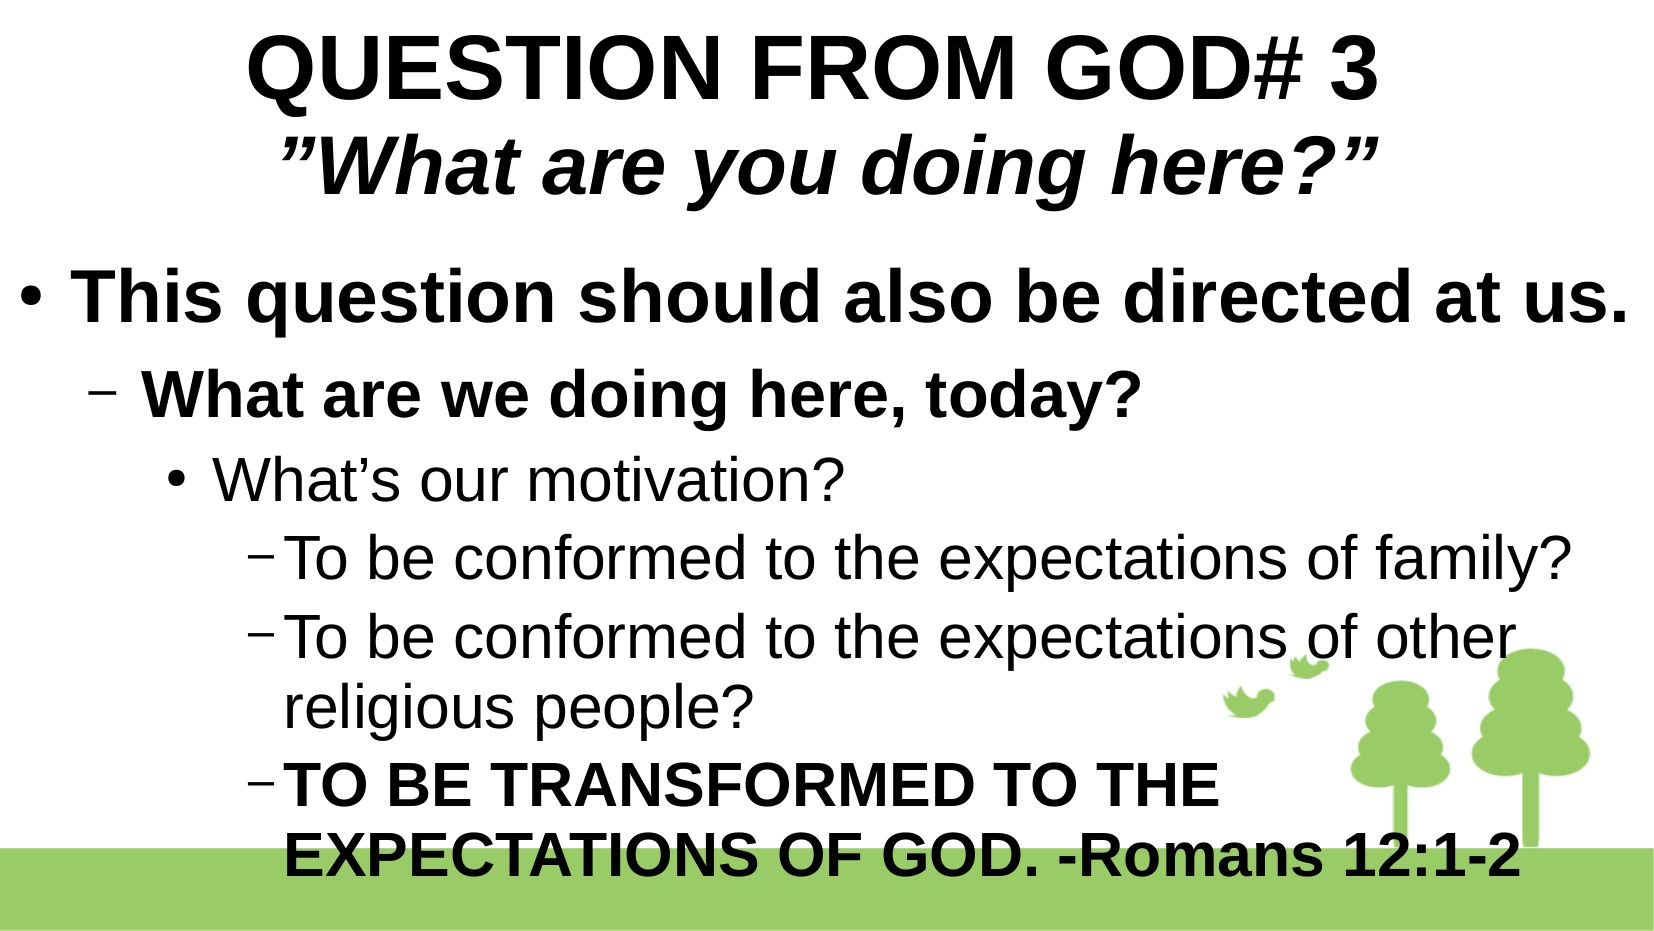

# QUESTION FROM GOD# 3 ”What are you doing here?”
This question should also be directed at us.
What are we doing here, today?
What’s our motivation?
To be conformed to the expectations of family?
To be conformed to the expectations of other religious people?
TO BE TRANSFORMED TO THE EXPECTATIONS OF GOD. -Romans 12:1-2